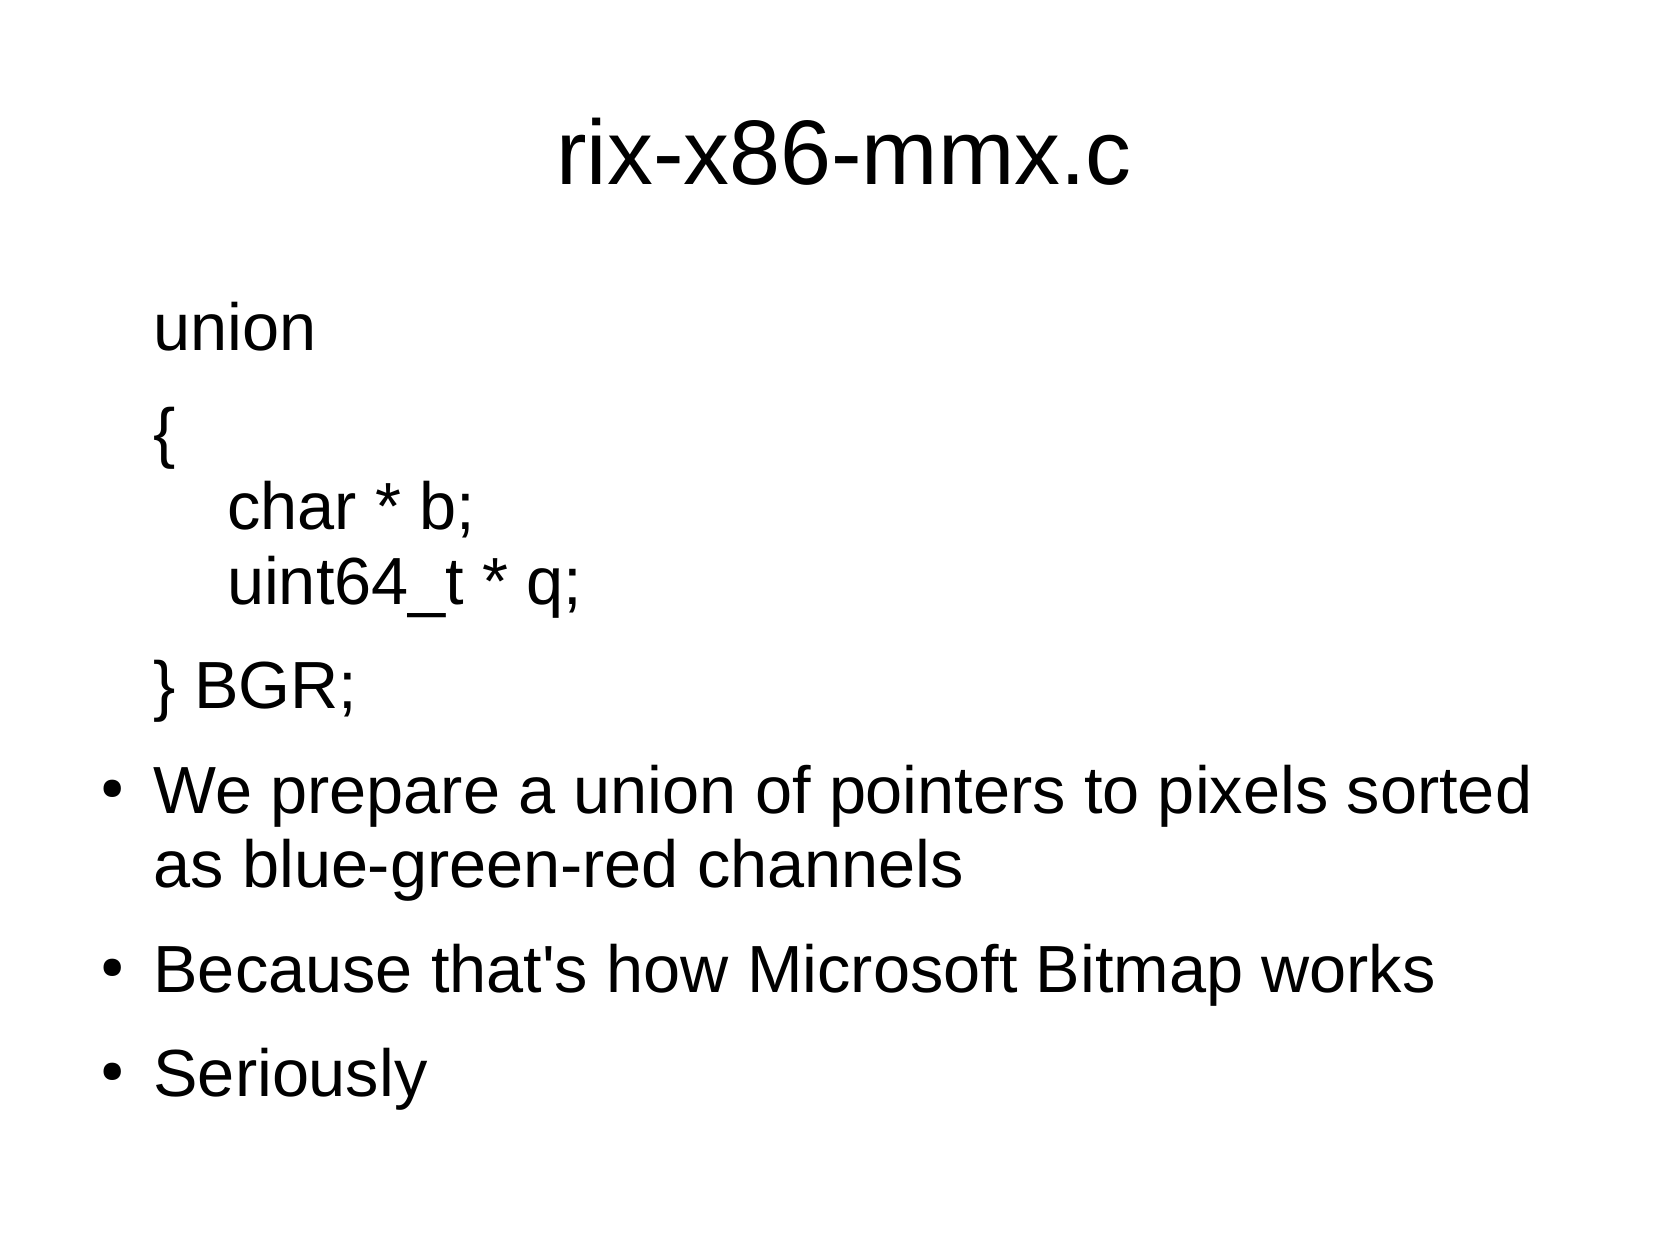

# rix-x86-mmx.c
union
{
	char * b;
	uint64_t * q;
} BGR;
We prepare a union of pointers to pixels sorted as blue-green-red channels
Because that's how Microsoft Bitmap works
Seriously